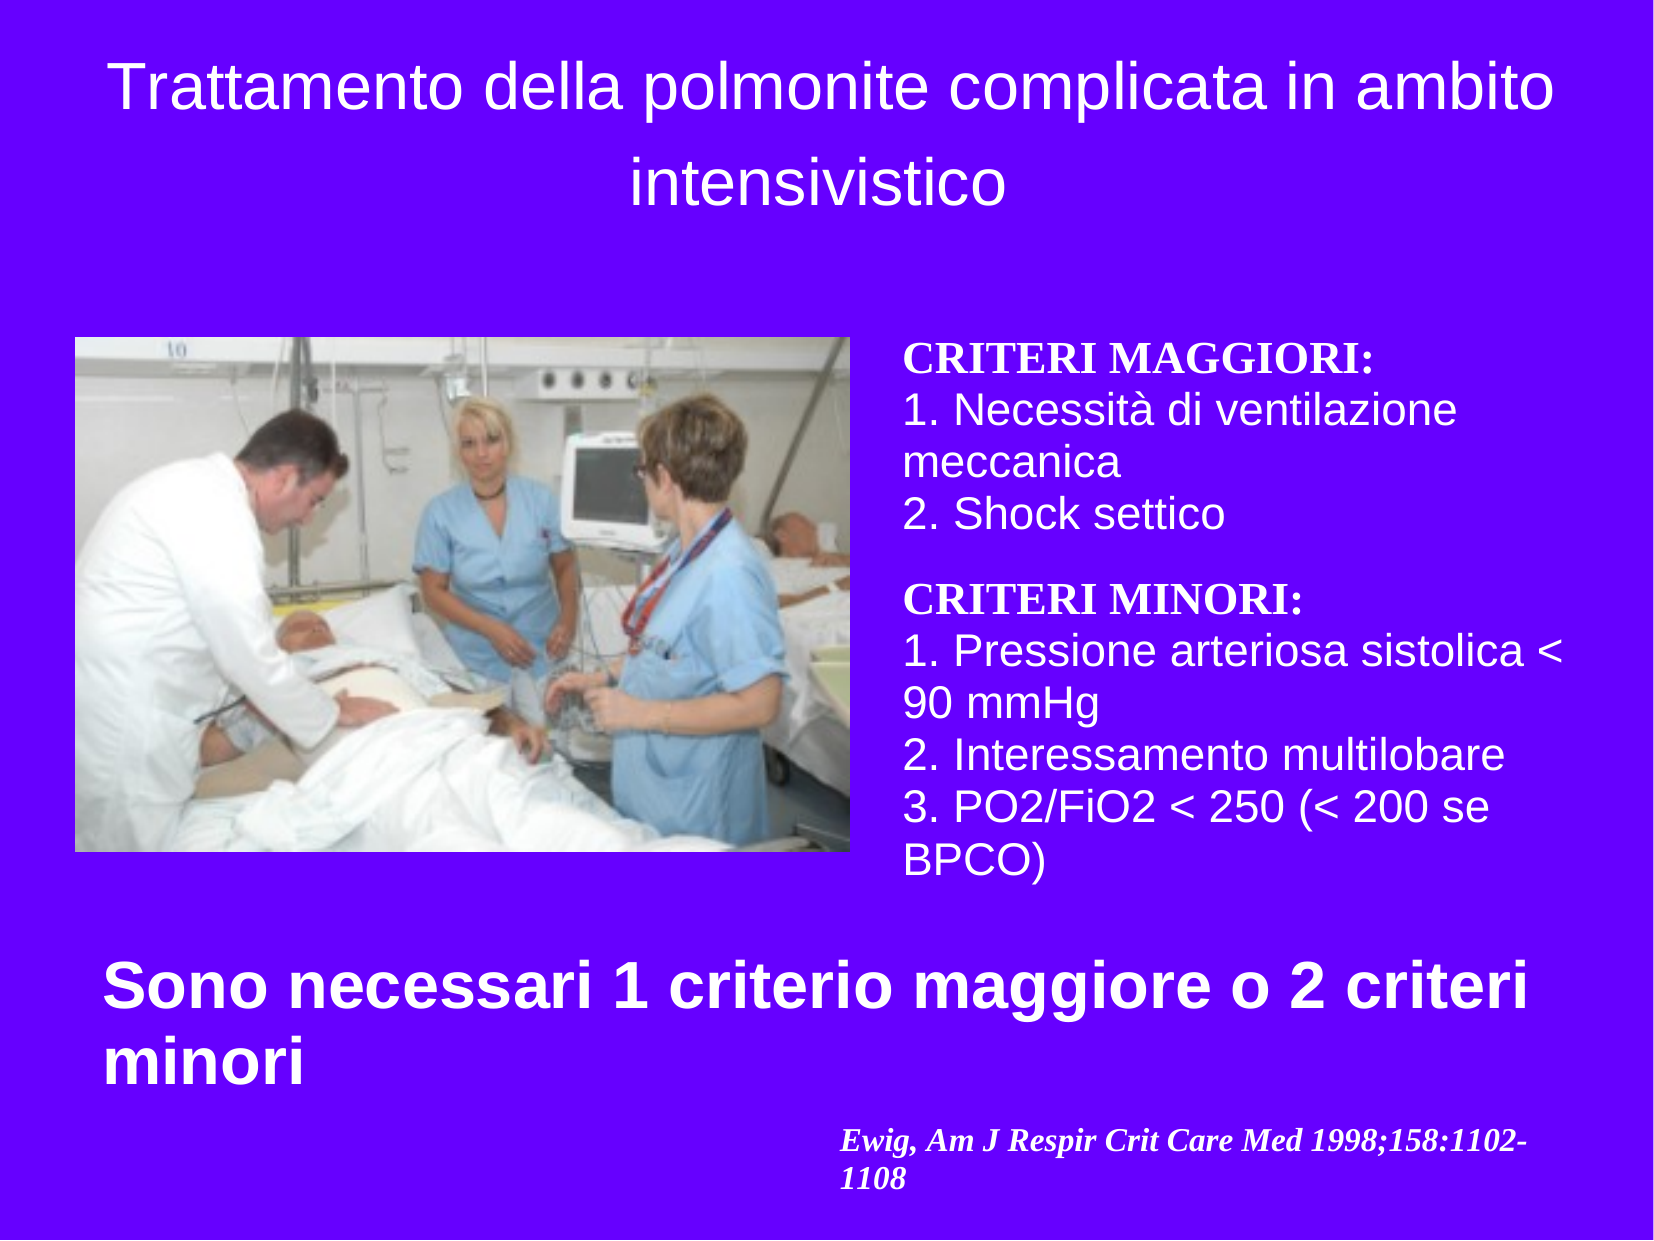

Trattamento della polmonite complicata in ambito intensivistico
CRITERI MAGGIORI:
1. Necessità di ventilazione meccanica
2. Shock settico
CRITERI MINORI:
1. Pressione arteriosa sistolica < 90 mmHg
2. Interessamento multilobare
3. PO2/FiO2 < 250 (< 200 se BPCO)
Sono necessari 1 criterio maggiore o 2 criteri minori
Ewig, Am J Respir Crit Care Med 1998;158:1102-1108